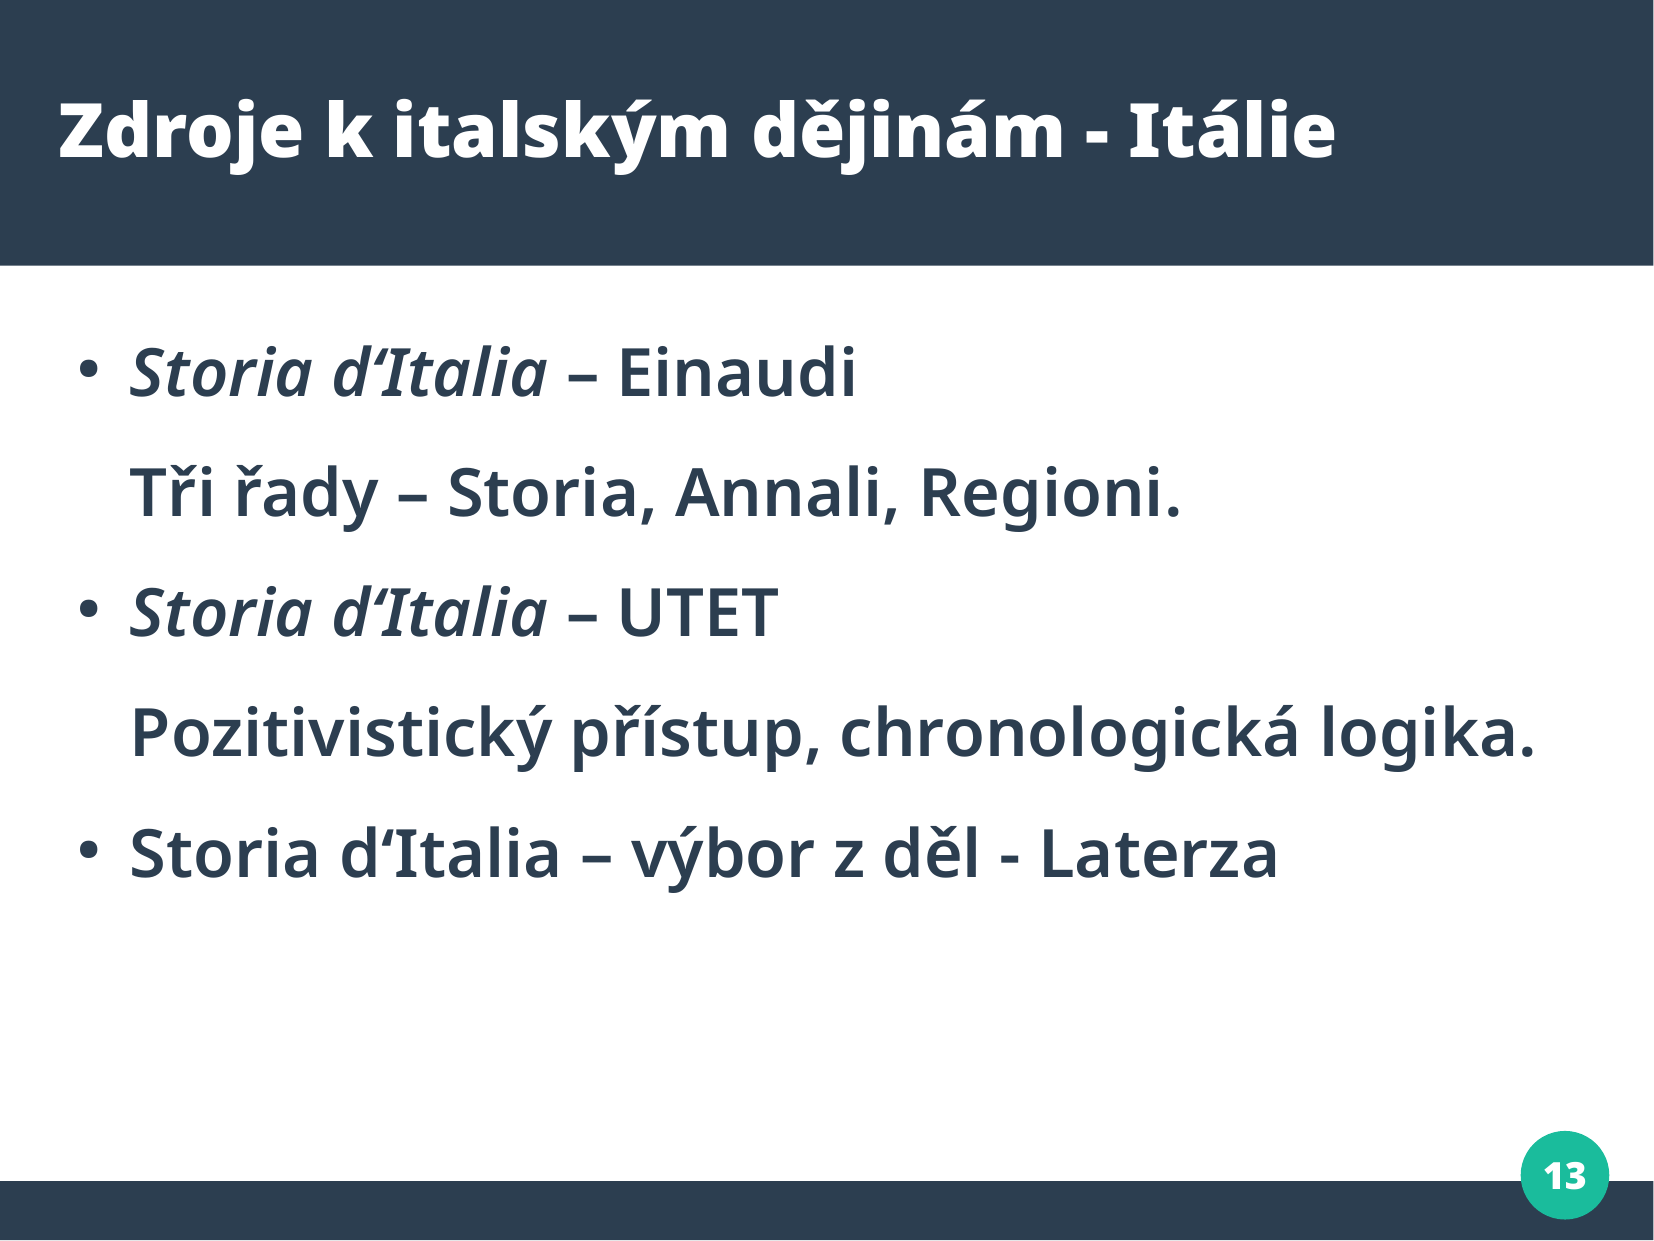

# Zdroje k italským dějinám - Itálie
Storia d‘Italia – Einaudi
Tři řady – Storia, Annali, Regioni.
Storia d‘Italia – UTET
Pozitivistický přístup, chronologická logika.
Storia d‘Italia – výbor z děl - Laterza
13